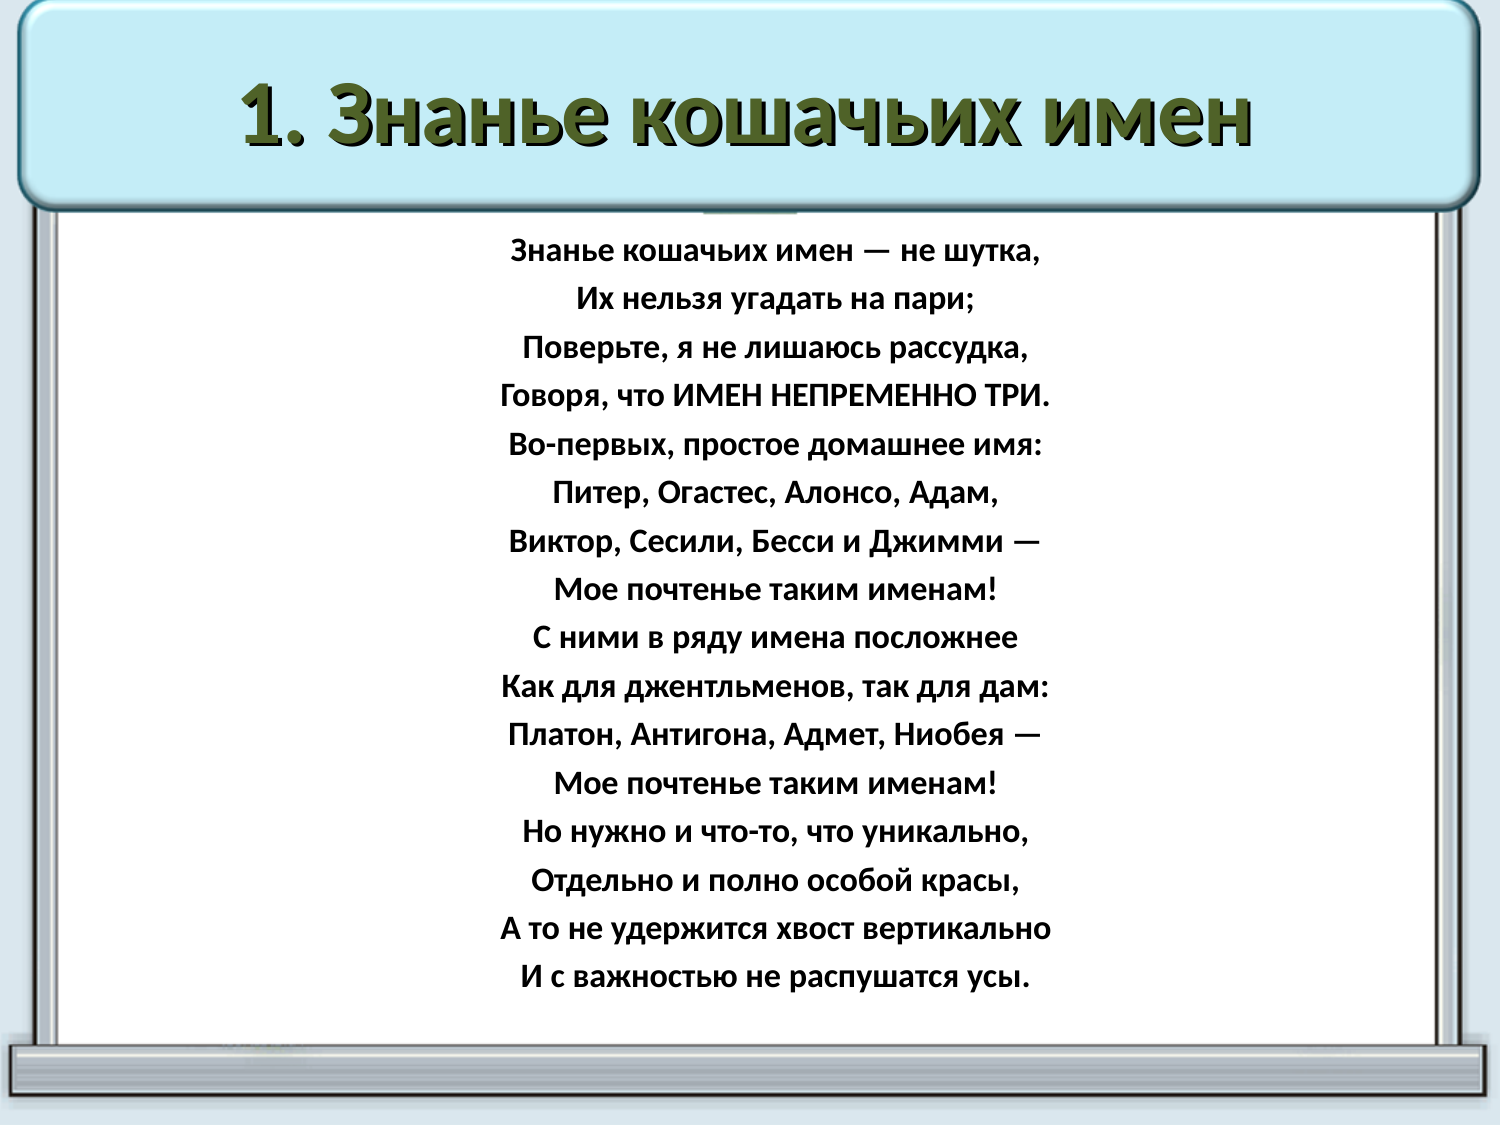

# 1. Знанье кошачьих имен
Знанье кошачьих имен — не шутка,
Их нельзя угадать на пари;
Поверьте, я не лишаюсь рассудка,
Говоря, что ИМЕН НЕПРЕМЕННО ТРИ.
Во-первых, простое домашнее имя:
Питер, Огастес, Алонсо, Адам,
Виктор, Сесили, Бесси и Джимми —
Мое почтенье таким именам!
С ними в ряду имена посложнее
Как для джентльменов, так для дам:
Платон, Антигона, Адмет, Ниобея —
Мое почтенье таким именам!
Но нужно и что-то, что уникально,
Отдельно и полно особой красы,
А то не удержится хвост вертикально
И с важностью не распушатся усы.